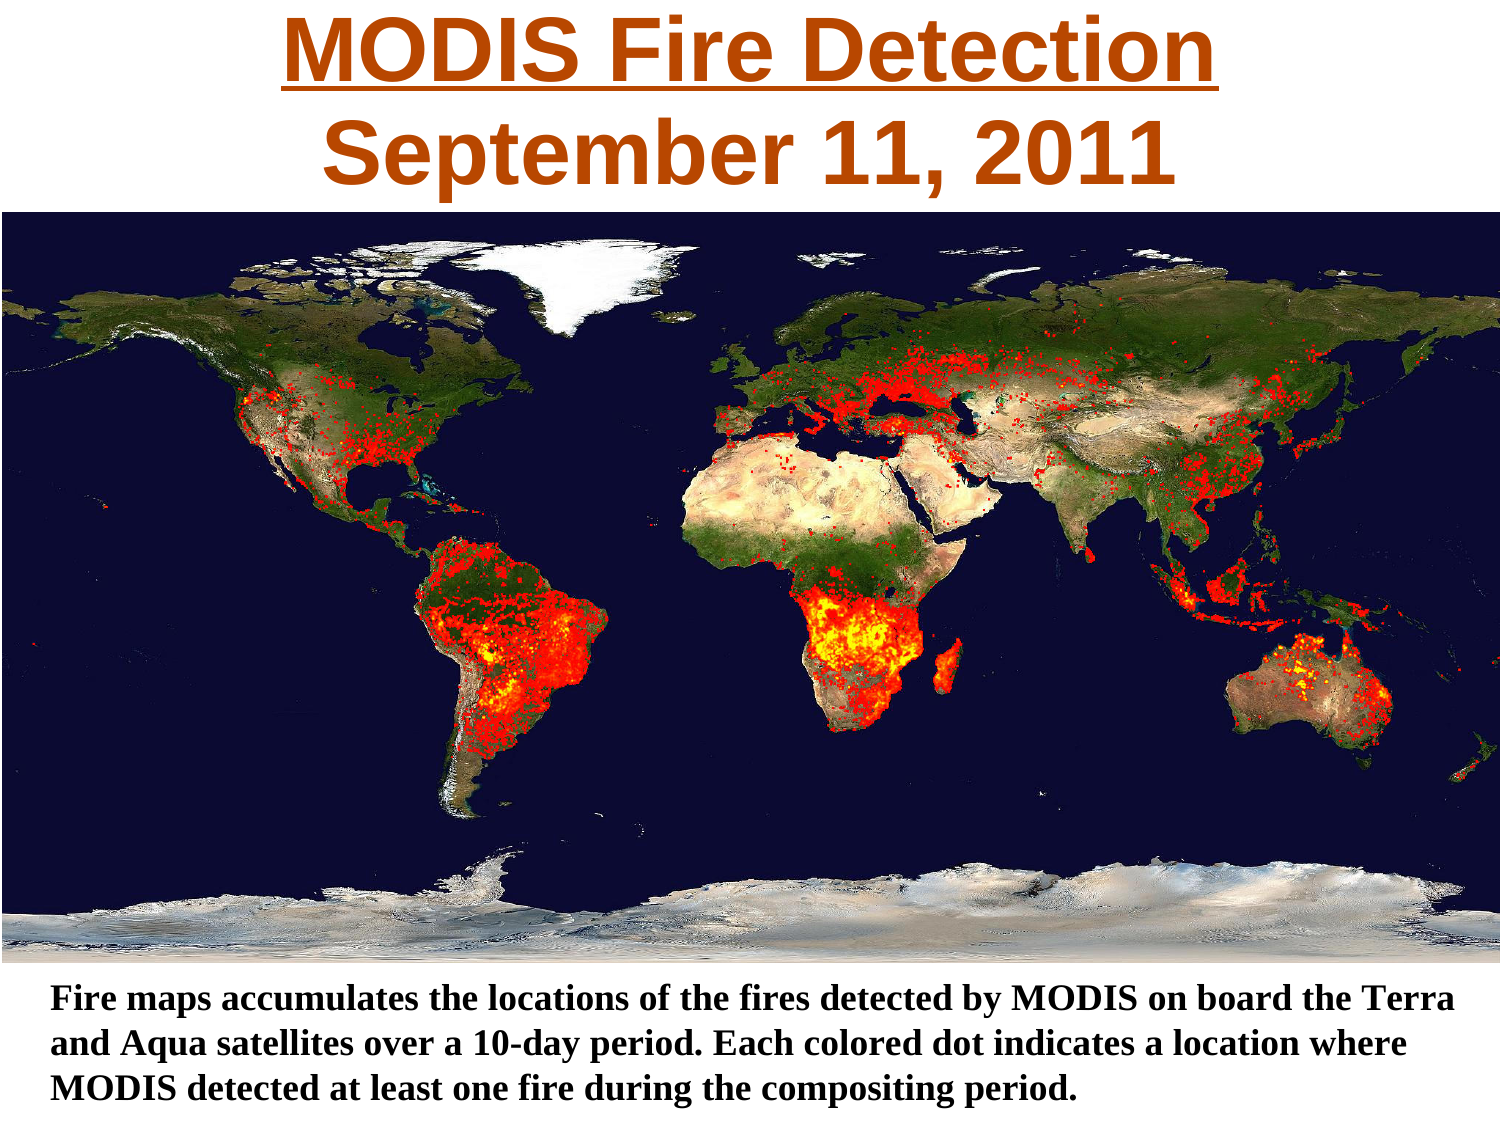

MODIS Fire Detection
September 11, 2011
Fire maps accumulates the locations of the fires detected by MODIS on board the Terra and Aqua satellites over a 10-day period. Each colored dot indicates a location where MODIS detected at least one fire during the compositing period.